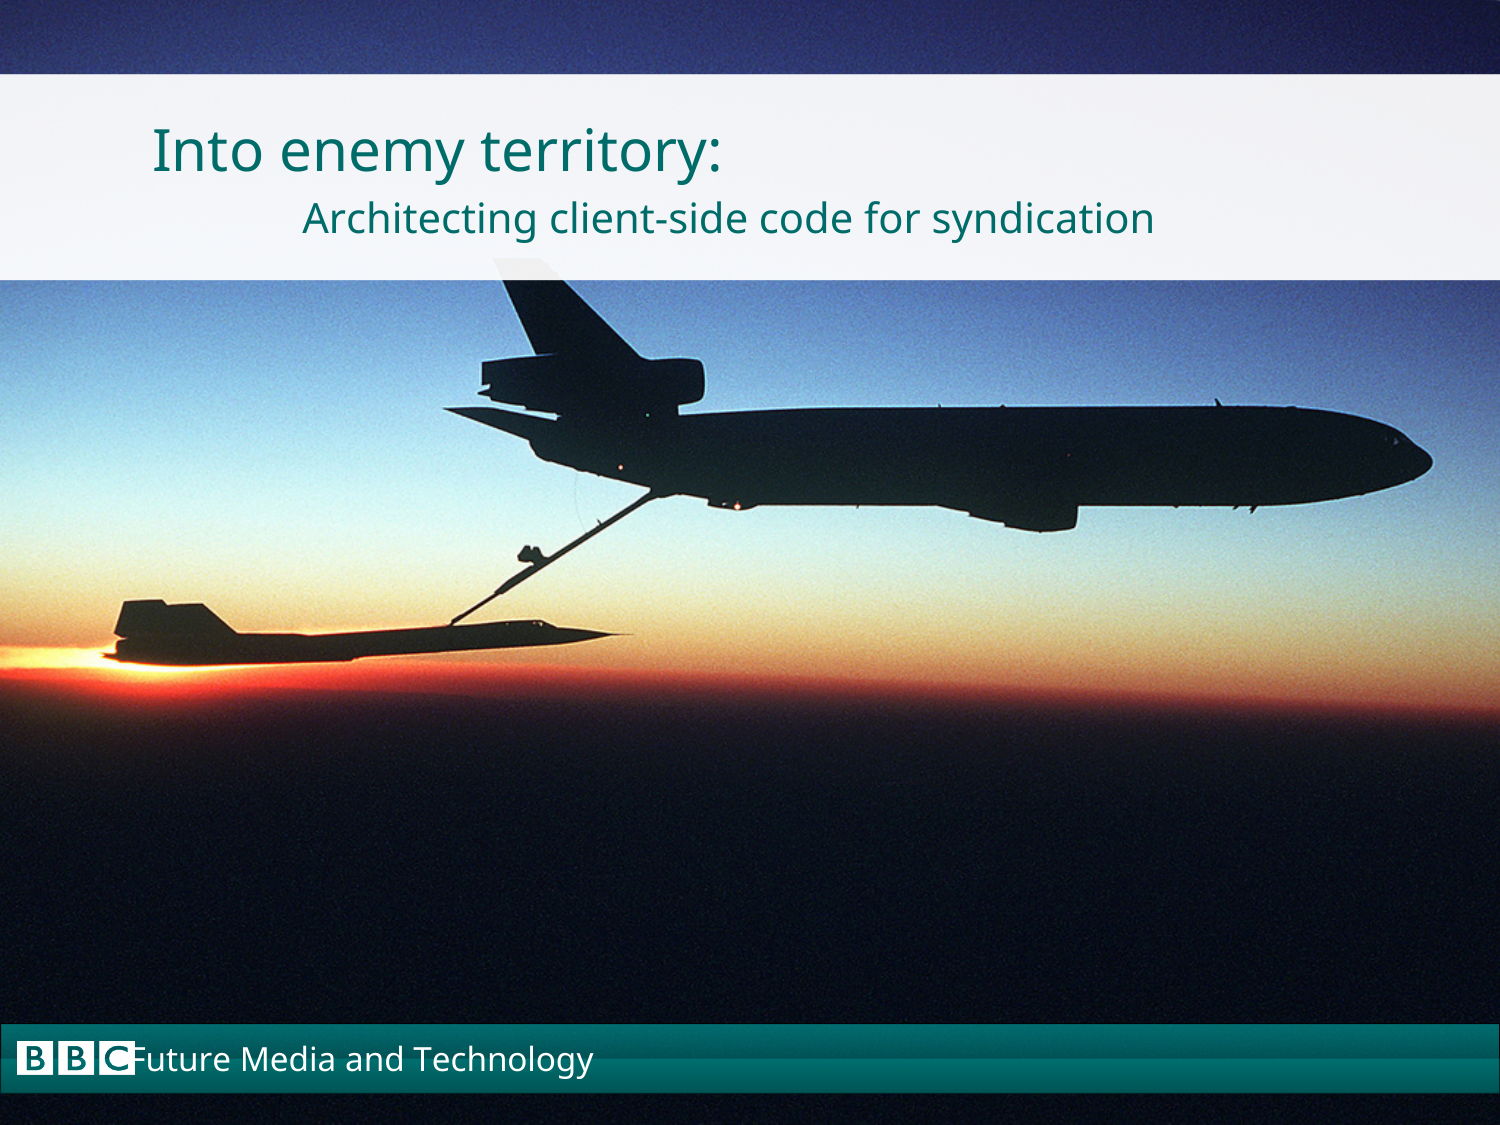

# Into enemy territory: Architecting client-side code for syndication